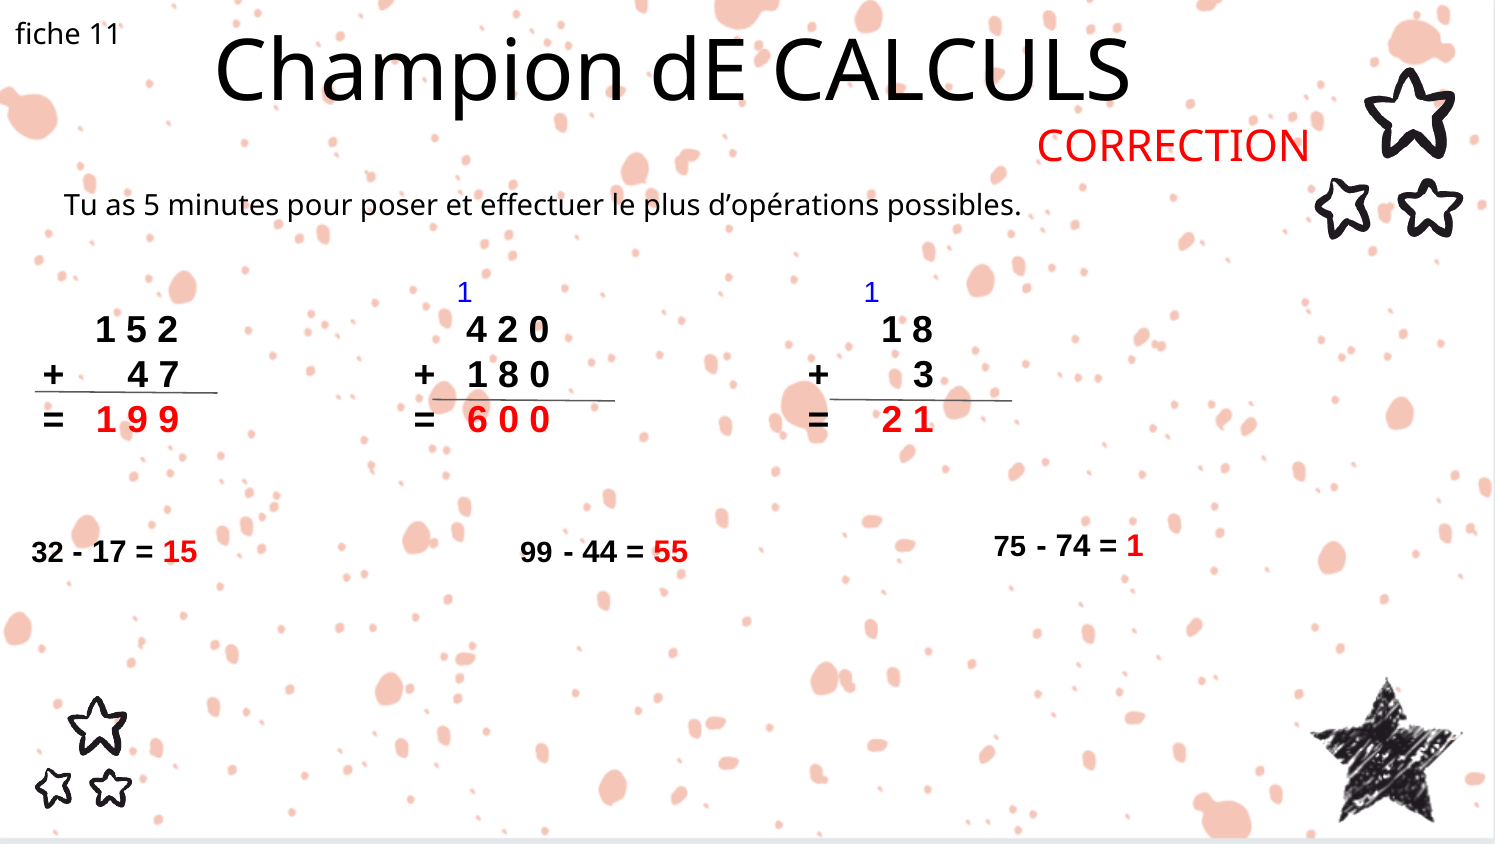

fiche 11
Champion dE CALCULS
CORRECTION
Tu as 5 minutes pour poser et effectuer le plus d’opérations possibles.
1
1
 1 5 2
+ 4 7
= 1 9 9
 4 2 0
+ 1 8 0
= 6 0 0
 1 8
+ 3
= 2 1
 75 - 74 = 1
 99 - 44 = 55
 32 - 17 = 15